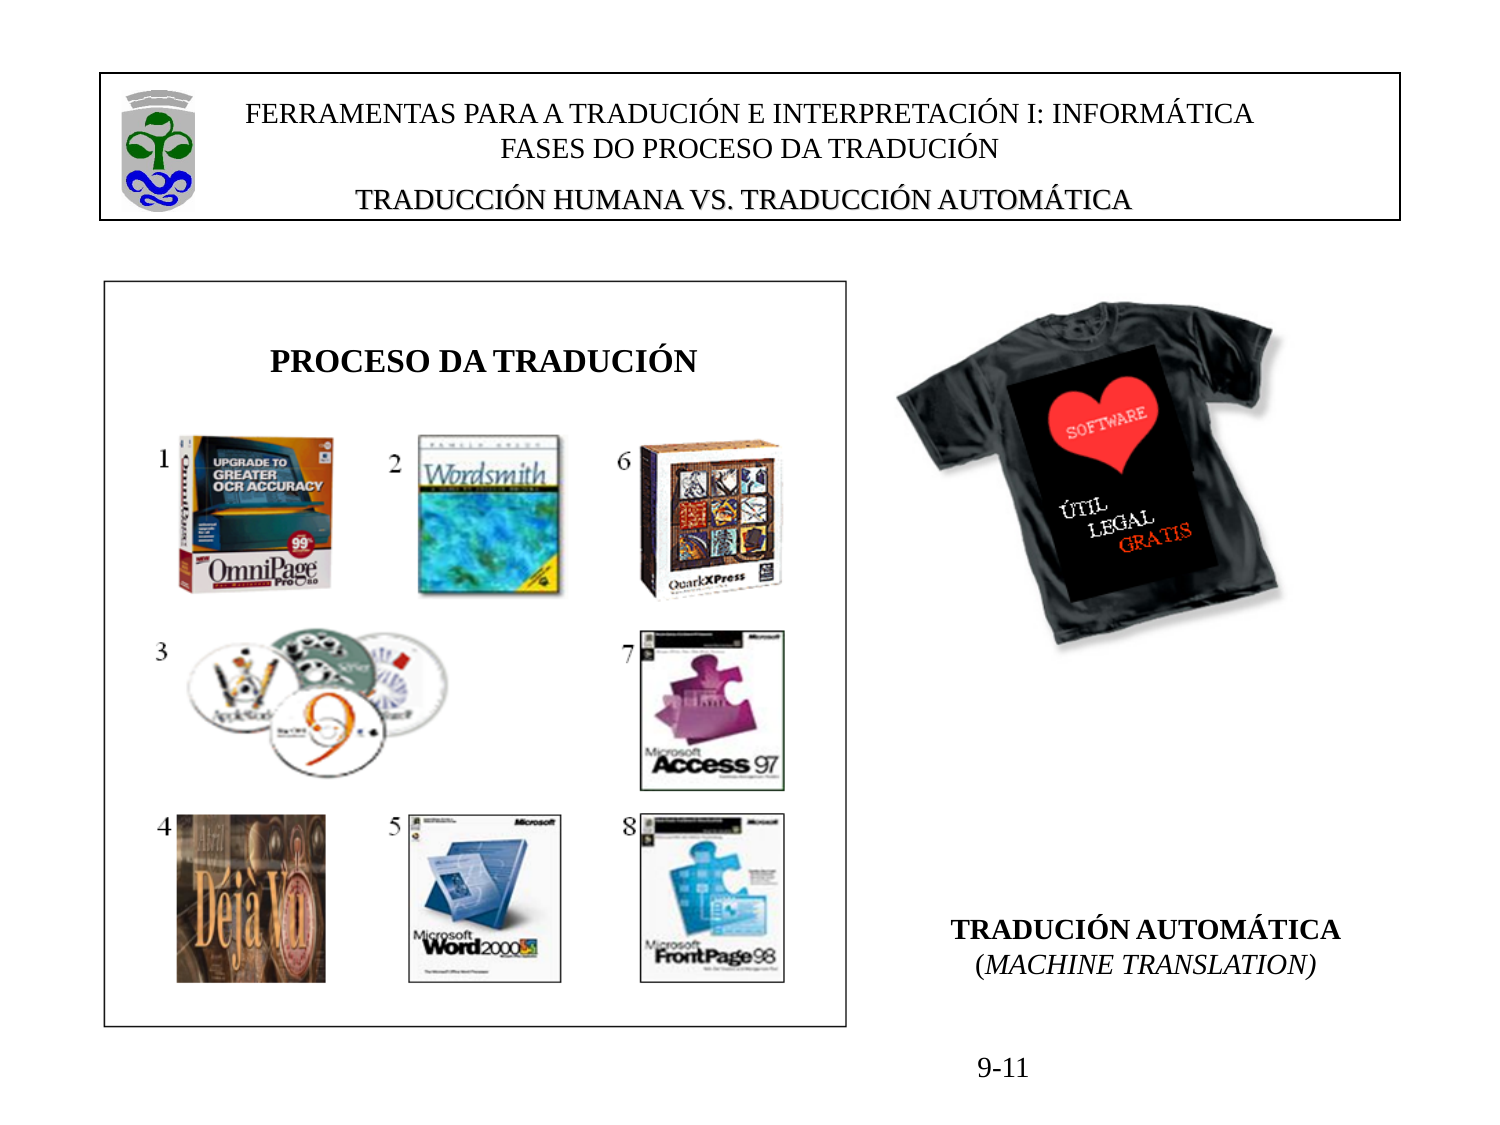

TRADUCCIÓN HUMANA VS. TRADUCCIÓN AUTOMÁTICA
PROCESO DA TRADUCIÓN
TRADUCIÓN AUTOMÁTICA
(MACHINE TRANSLATION)